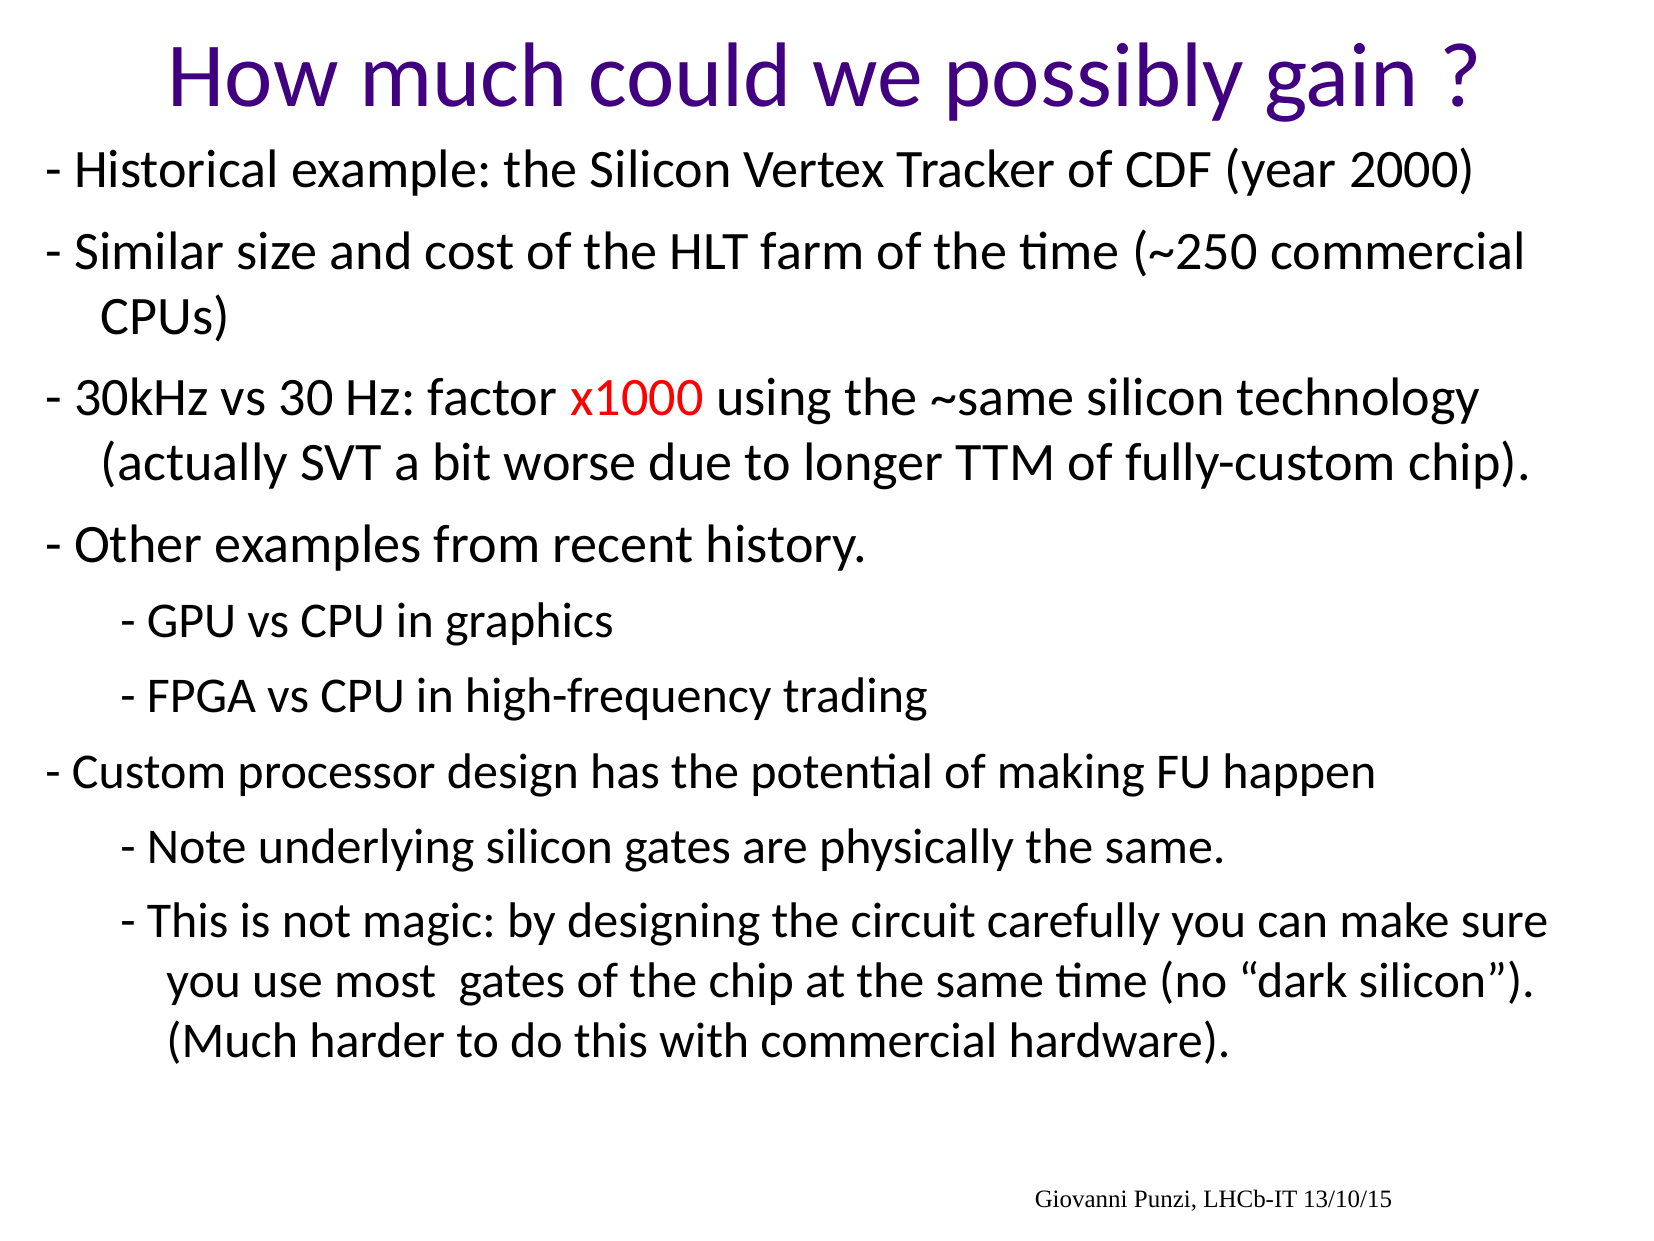

# How much could we possibly gain ?
- Historical example: the Silicon Vertex Tracker of CDF (year 2000)
- Similar size and cost of the HLT farm of the time (~250 commercial CPUs)
- 30kHz vs 30 Hz: factor x1000 using the ~same silicon technology (actually SVT a bit worse due to longer TTM of fully-custom chip).
- Other examples from recent history.
- GPU vs CPU in graphics
- FPGA vs CPU in high-frequency trading
- Custom processor design has the potential of making FU happen
- Note underlying silicon gates are physically the same.
- This is not magic: by designing the circuit carefully you can make sure you use most gates of the chip at the same time (no “dark silicon”). (Much harder to do this with commercial hardware).
Giovanni Punzi, LHCb-IT 13/10/15